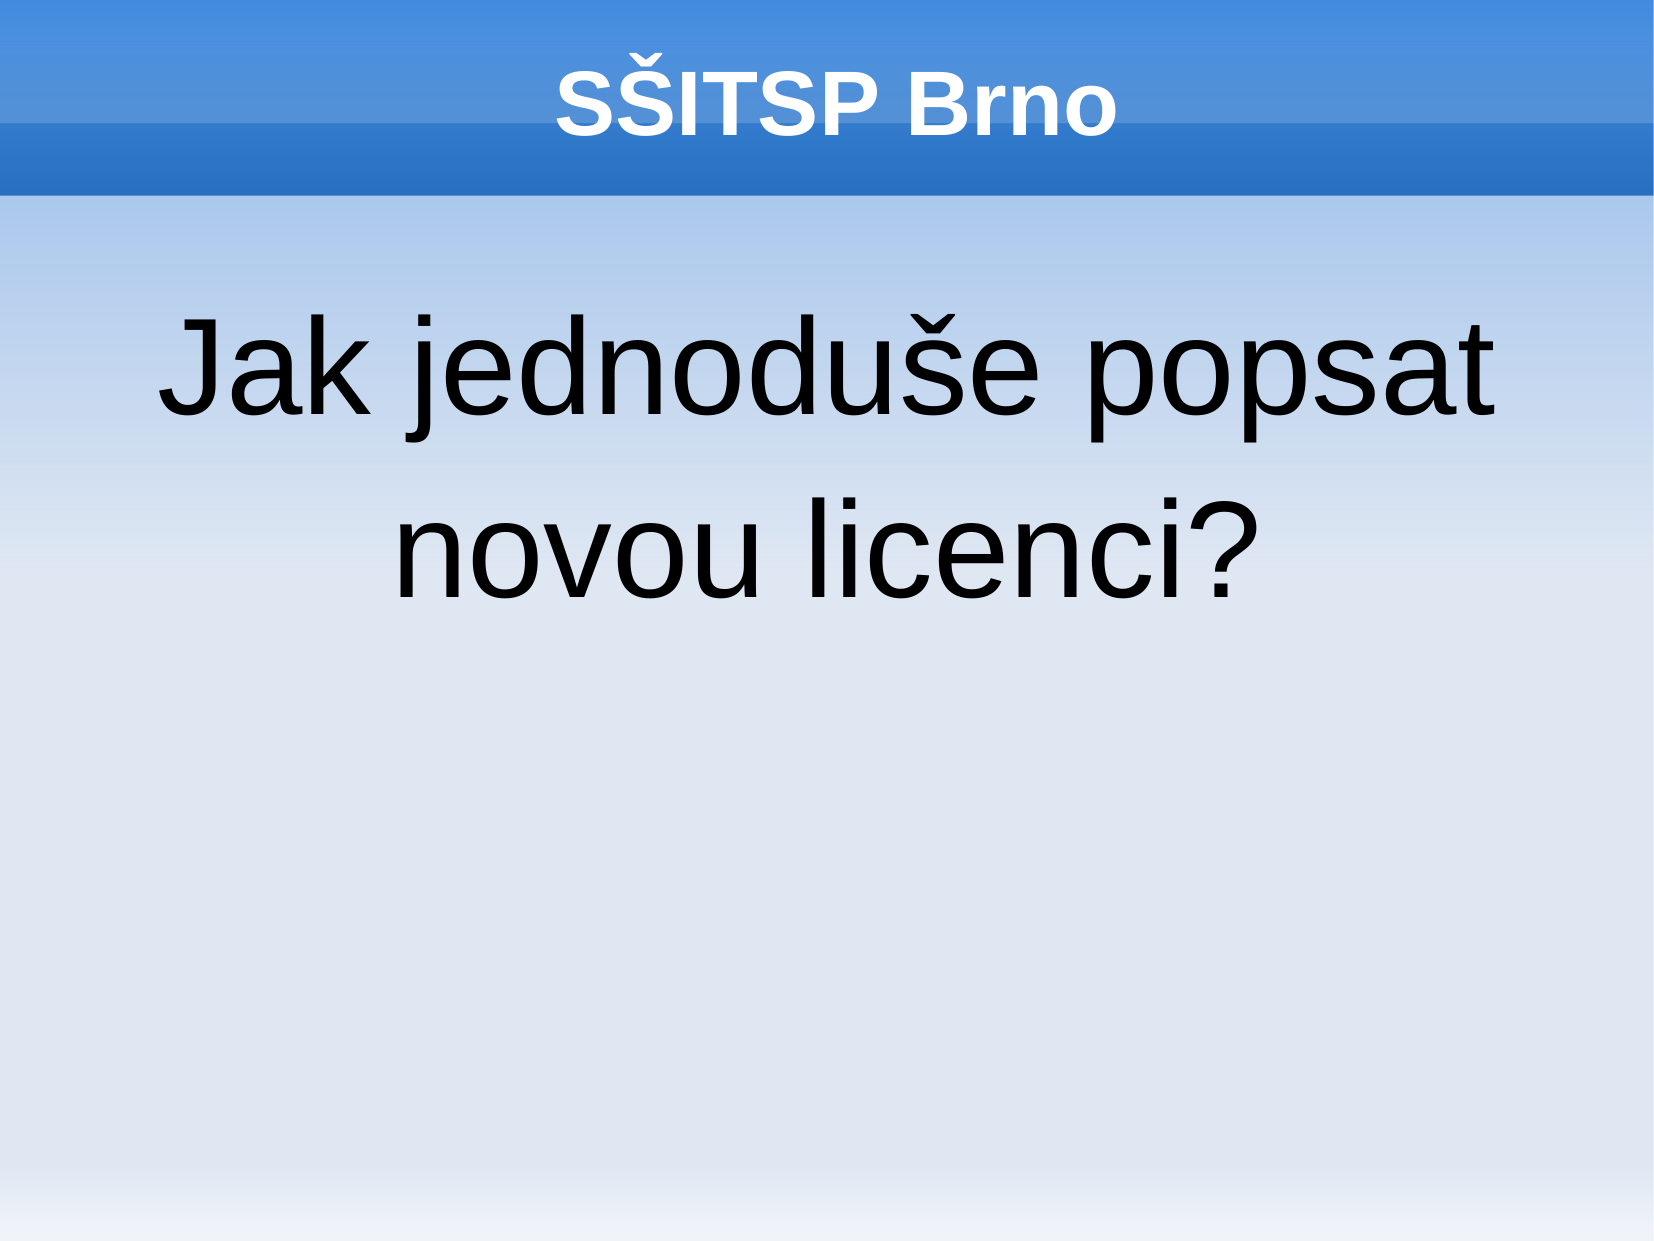

# SŠITSP Brno
Jak jednoduše popsat
novou licenci?